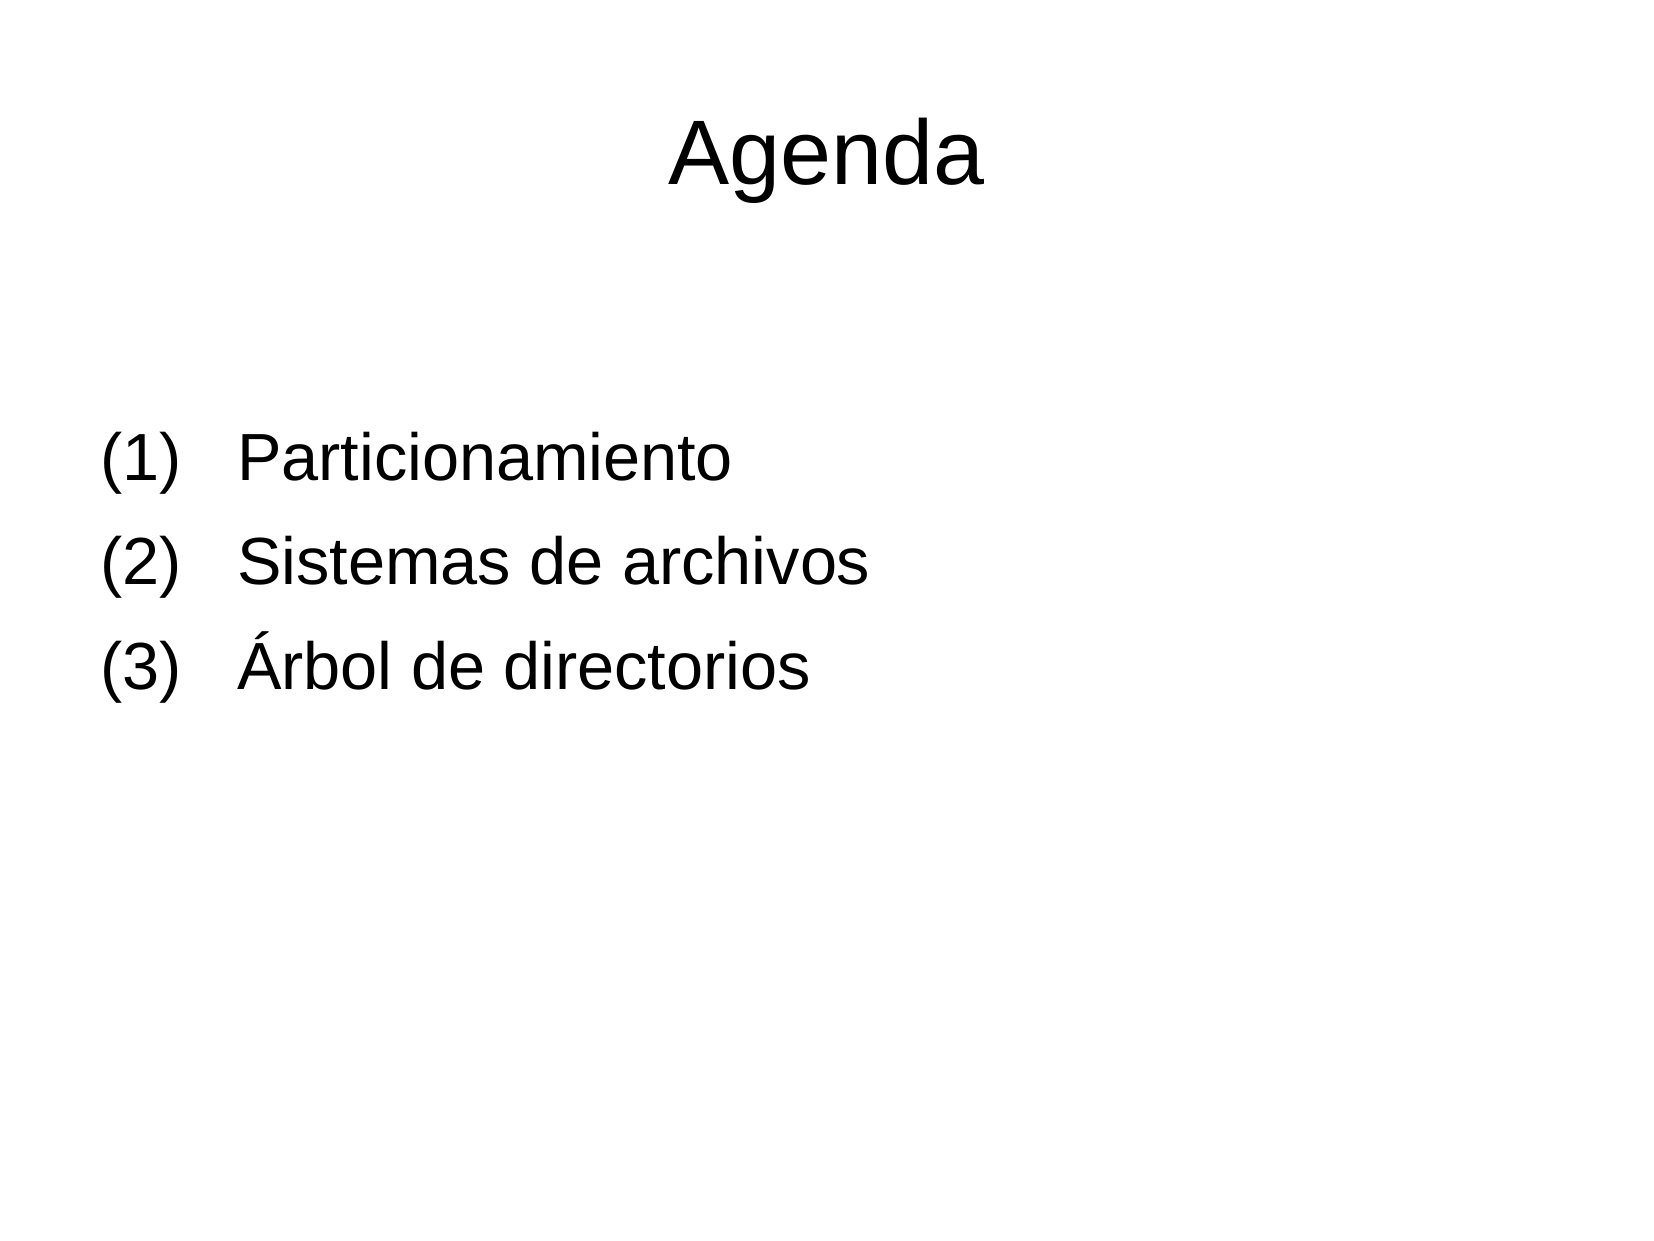

# Agenda
 Particionamiento
 Sistemas de archivos
 Árbol de directorios